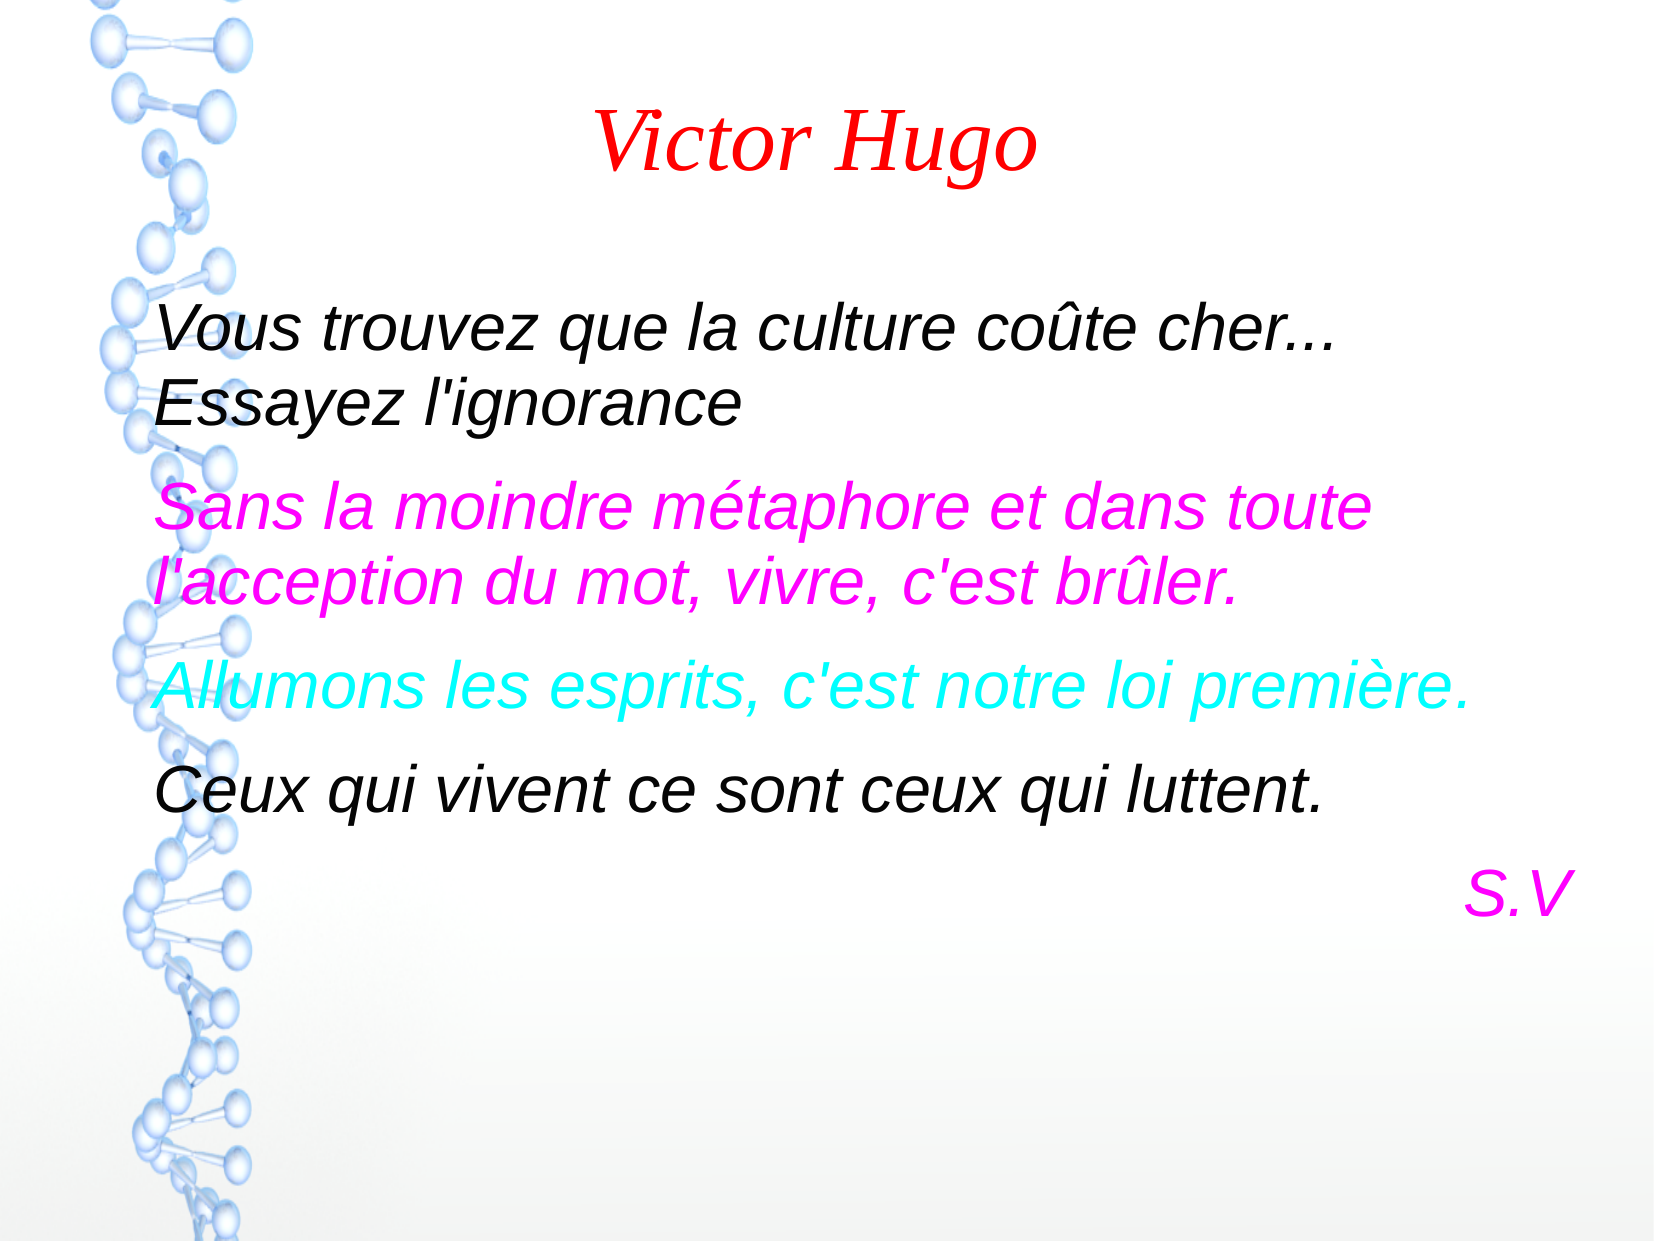

# Victor Hugo
Vous trouvez que la culture coûte cher... Essayez l'ignorance
Sans la moindre métaphore et dans toute l'acception du mot, vivre, c'est brûler.
Allumons les esprits, c'est notre loi première.
Ceux qui vivent ce sont ceux qui luttent.
S.V